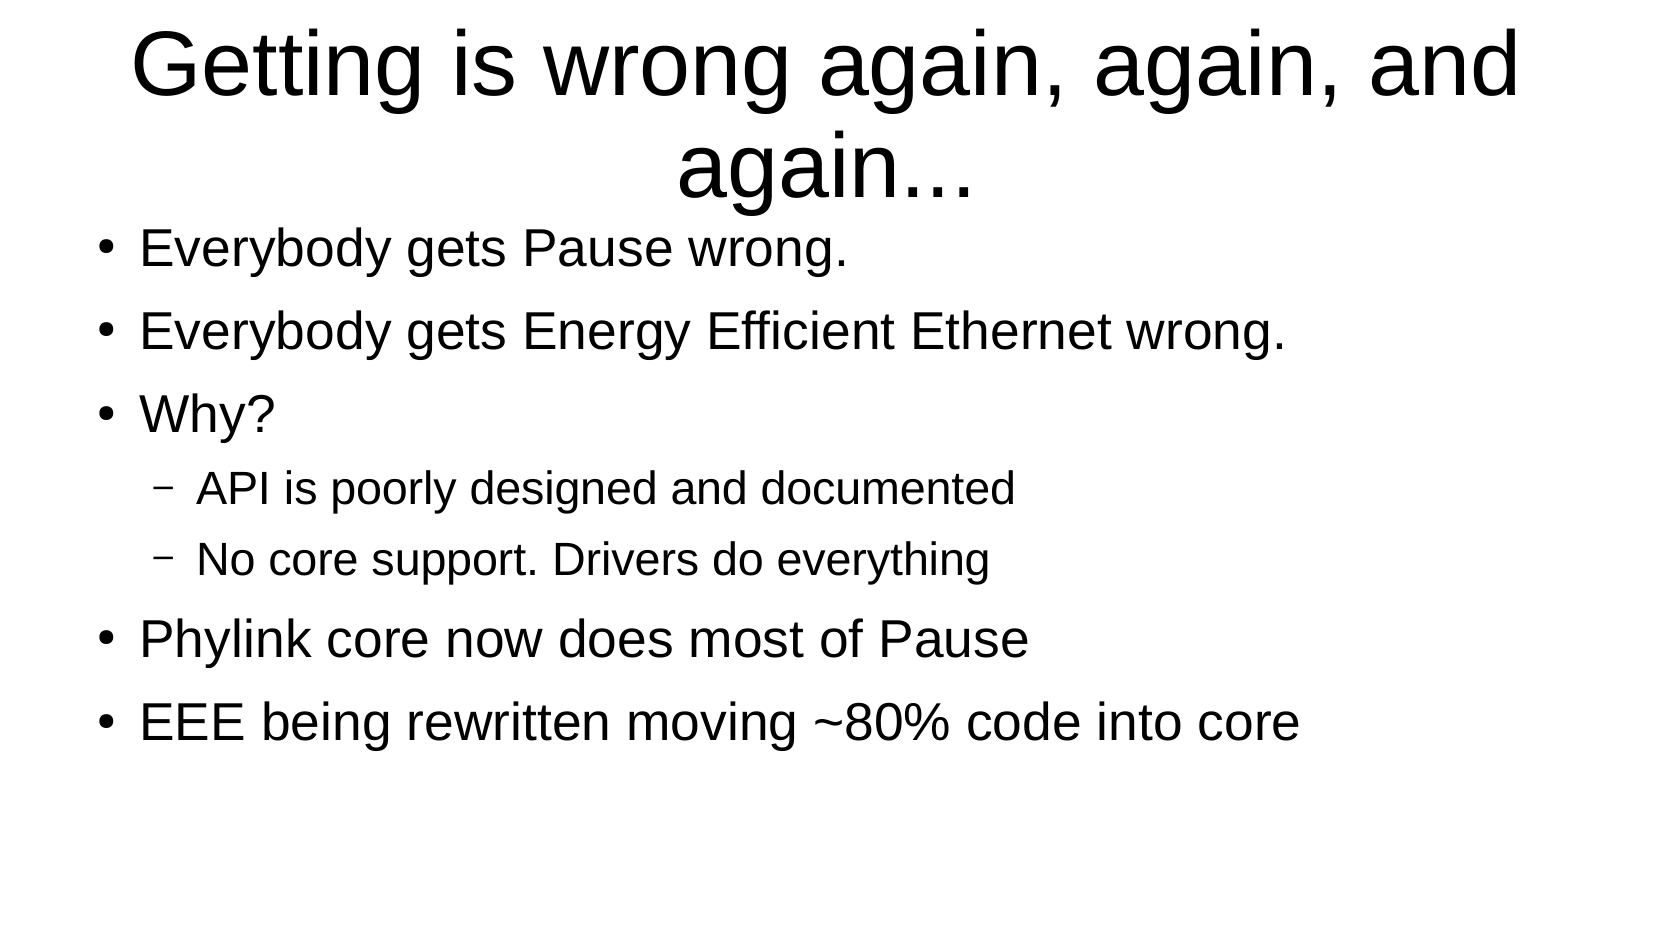

# Getting is wrong again, again, and again...
Everybody gets Pause wrong.
Everybody gets Energy Efficient Ethernet wrong.
Why?
API is poorly designed and documented
No core support. Drivers do everything
Phylink core now does most of Pause
EEE being rewritten moving ~80% code into core